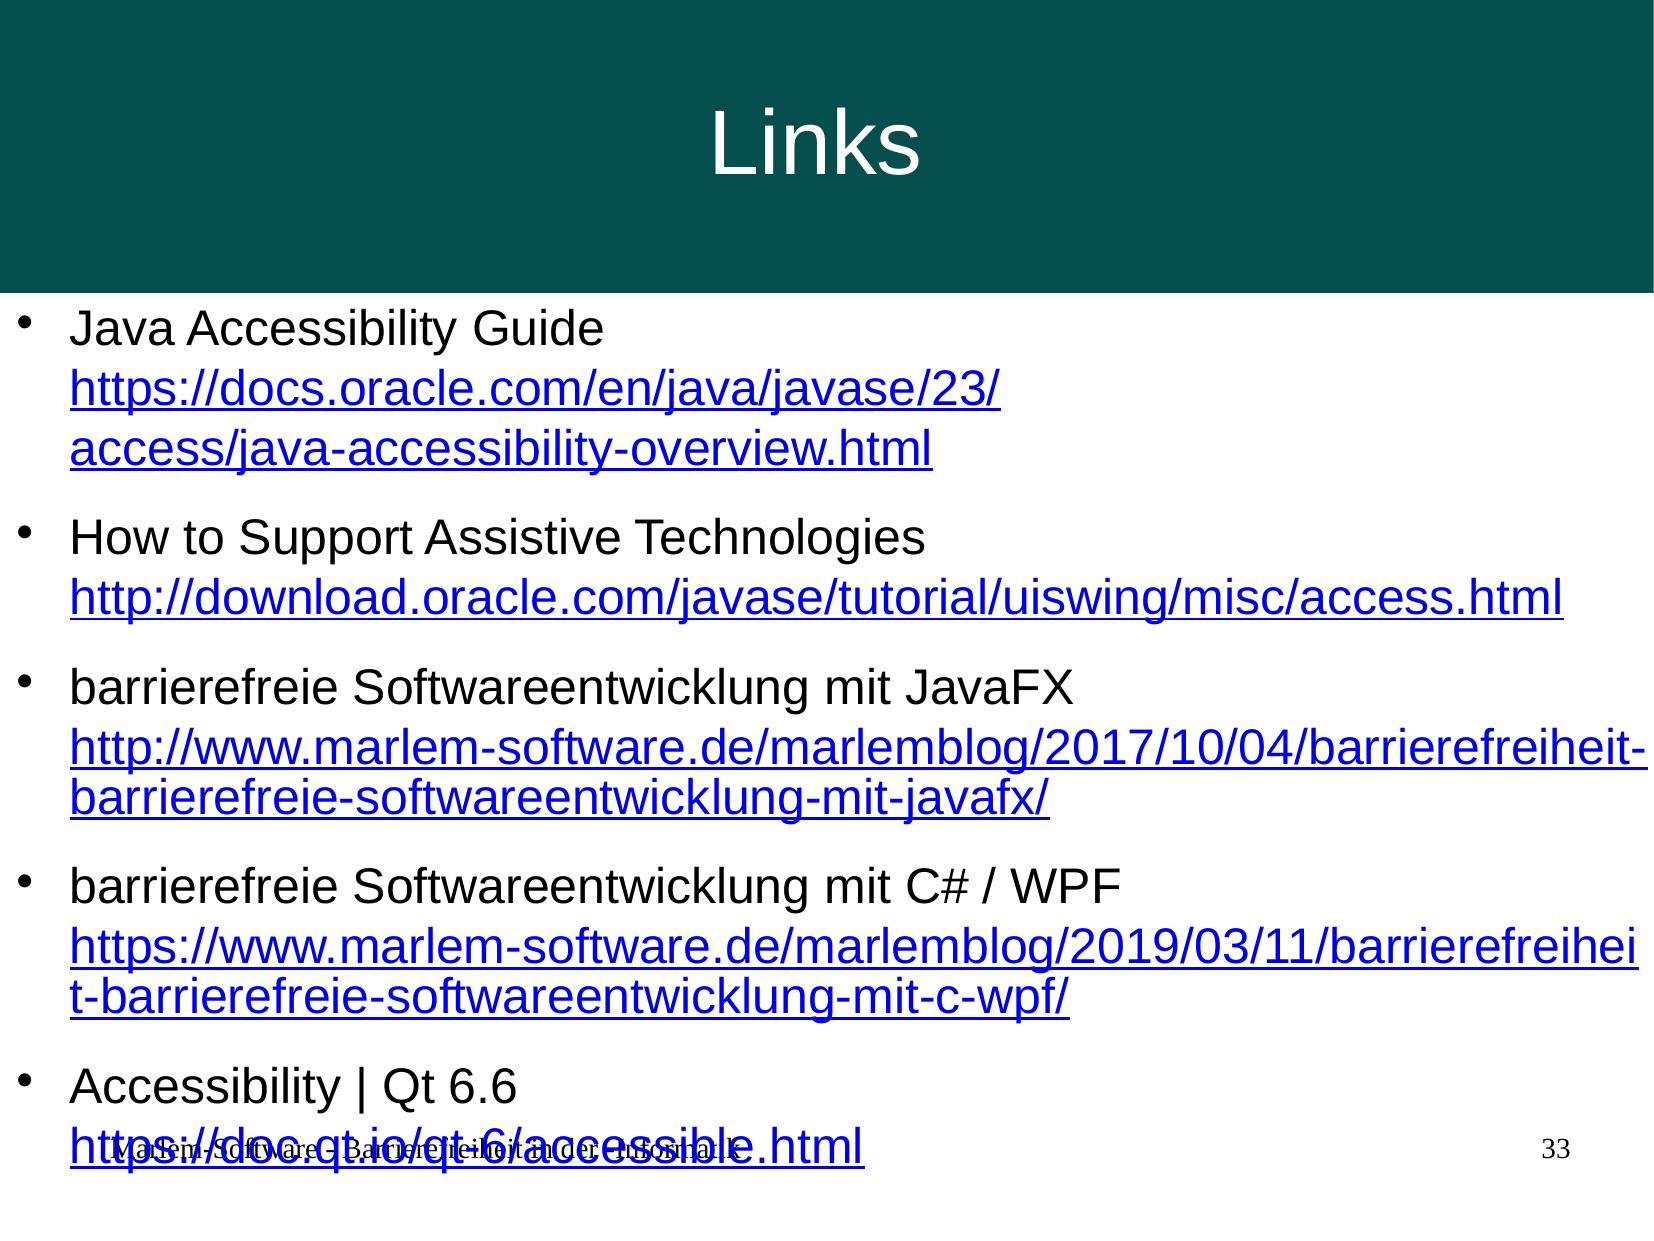

# Links
Java Accessibility Guide
https://docs.oracle.com/en/java/javase/23/access/java-accessibility-overview.html
How to Support Assistive Technologies
http://download.oracle.com/javase/tutorial/uiswing/misc/access.html
barrierefreie Softwareentwicklung mit JavaFX
http://www.marlem-software.de/marlemblog/2017/10/04/barrierefreiheit-barrierefreie-softwareentwicklung-mit-javafx/
barrierefreie Softwareentwicklung mit C# / WPF
https://www.marlem-software.de/marlemblog/2019/03/11/barrierefreiheit-barrierefreie-softwareentwicklung-mit-c-wpf/
Accessibility | Qt 6.6
https://doc.qt.io/qt-6/accessible.html
Marlem-Software - Barrierefreiheit in der -Informatik
33